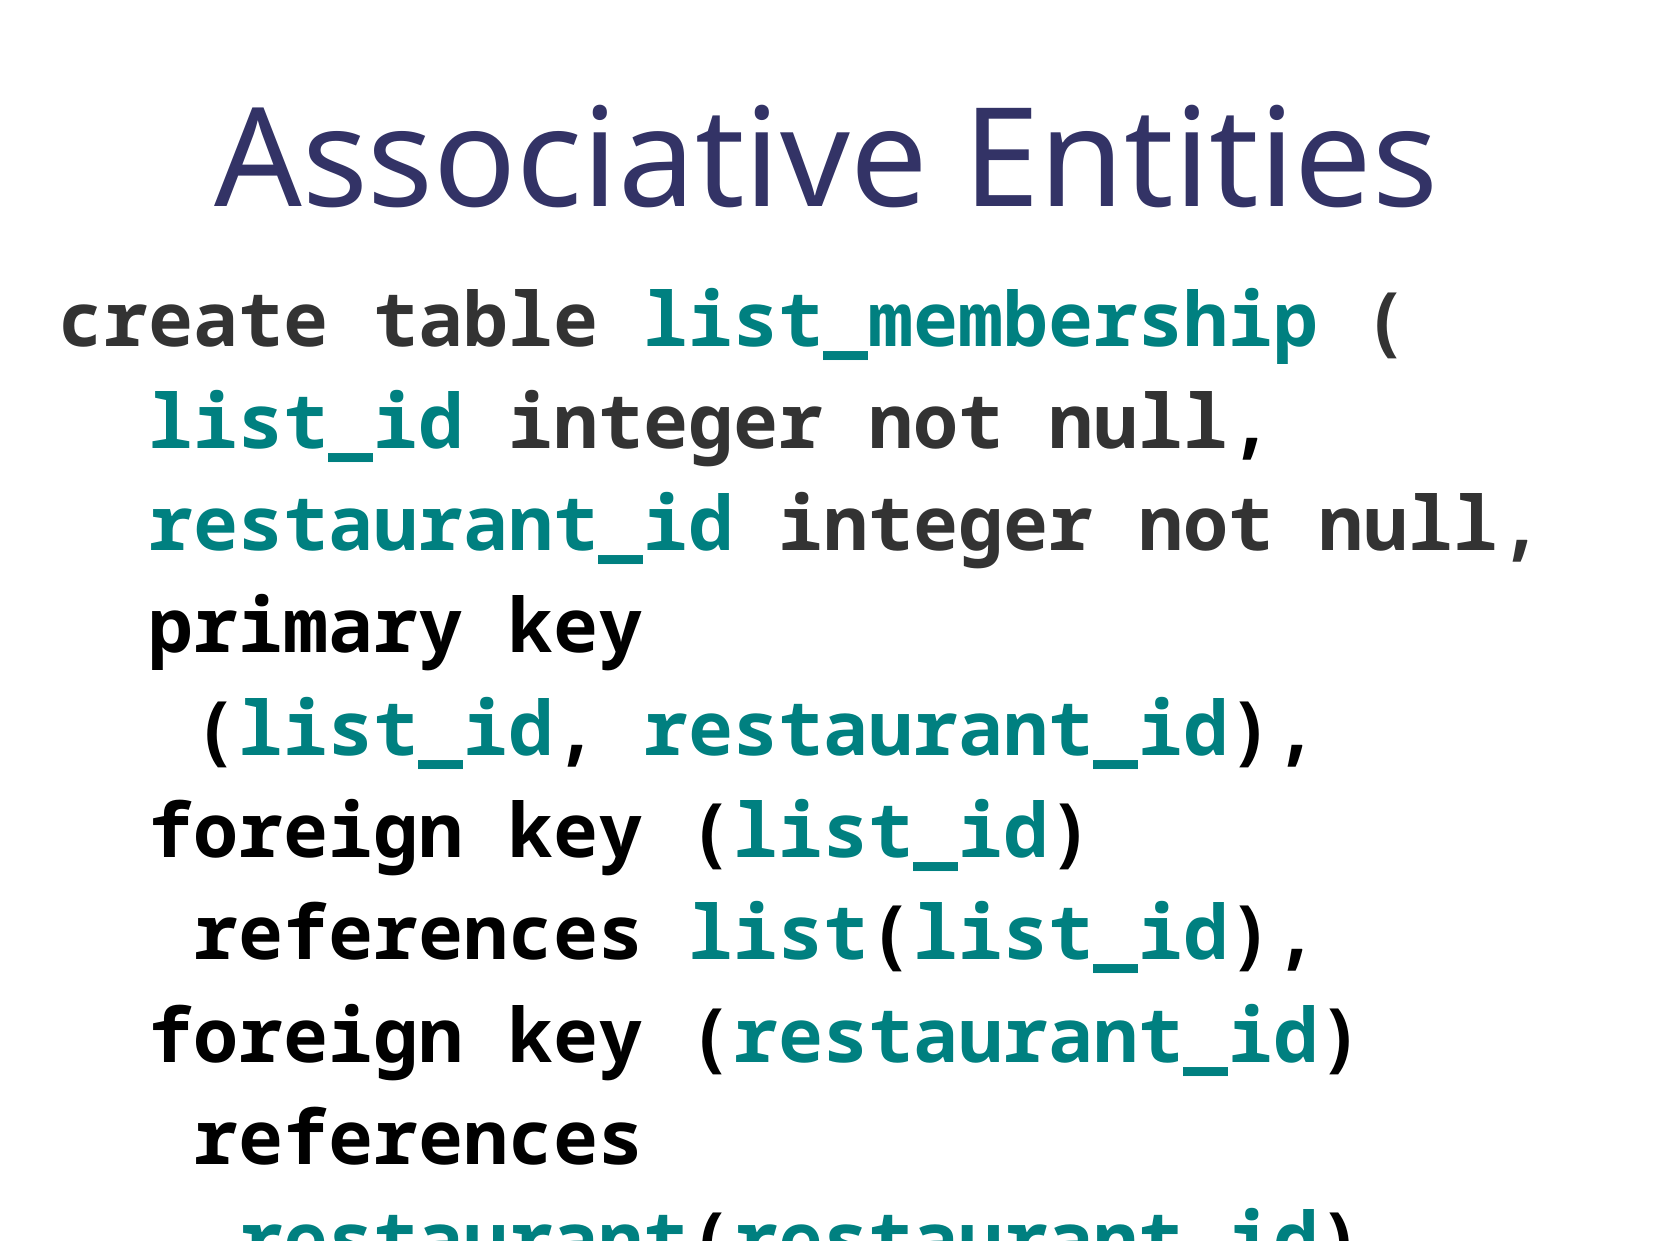

# Associative Entities
create table list_membership (
 list_id integer not null,
 restaurant_id integer not null,
 primary key
 (list_id, restaurant_id),
 foreign key (list_id)
 references list(list_id),
 foreign key (restaurant_id)
 references
 restaurant(restaurant_id),
);